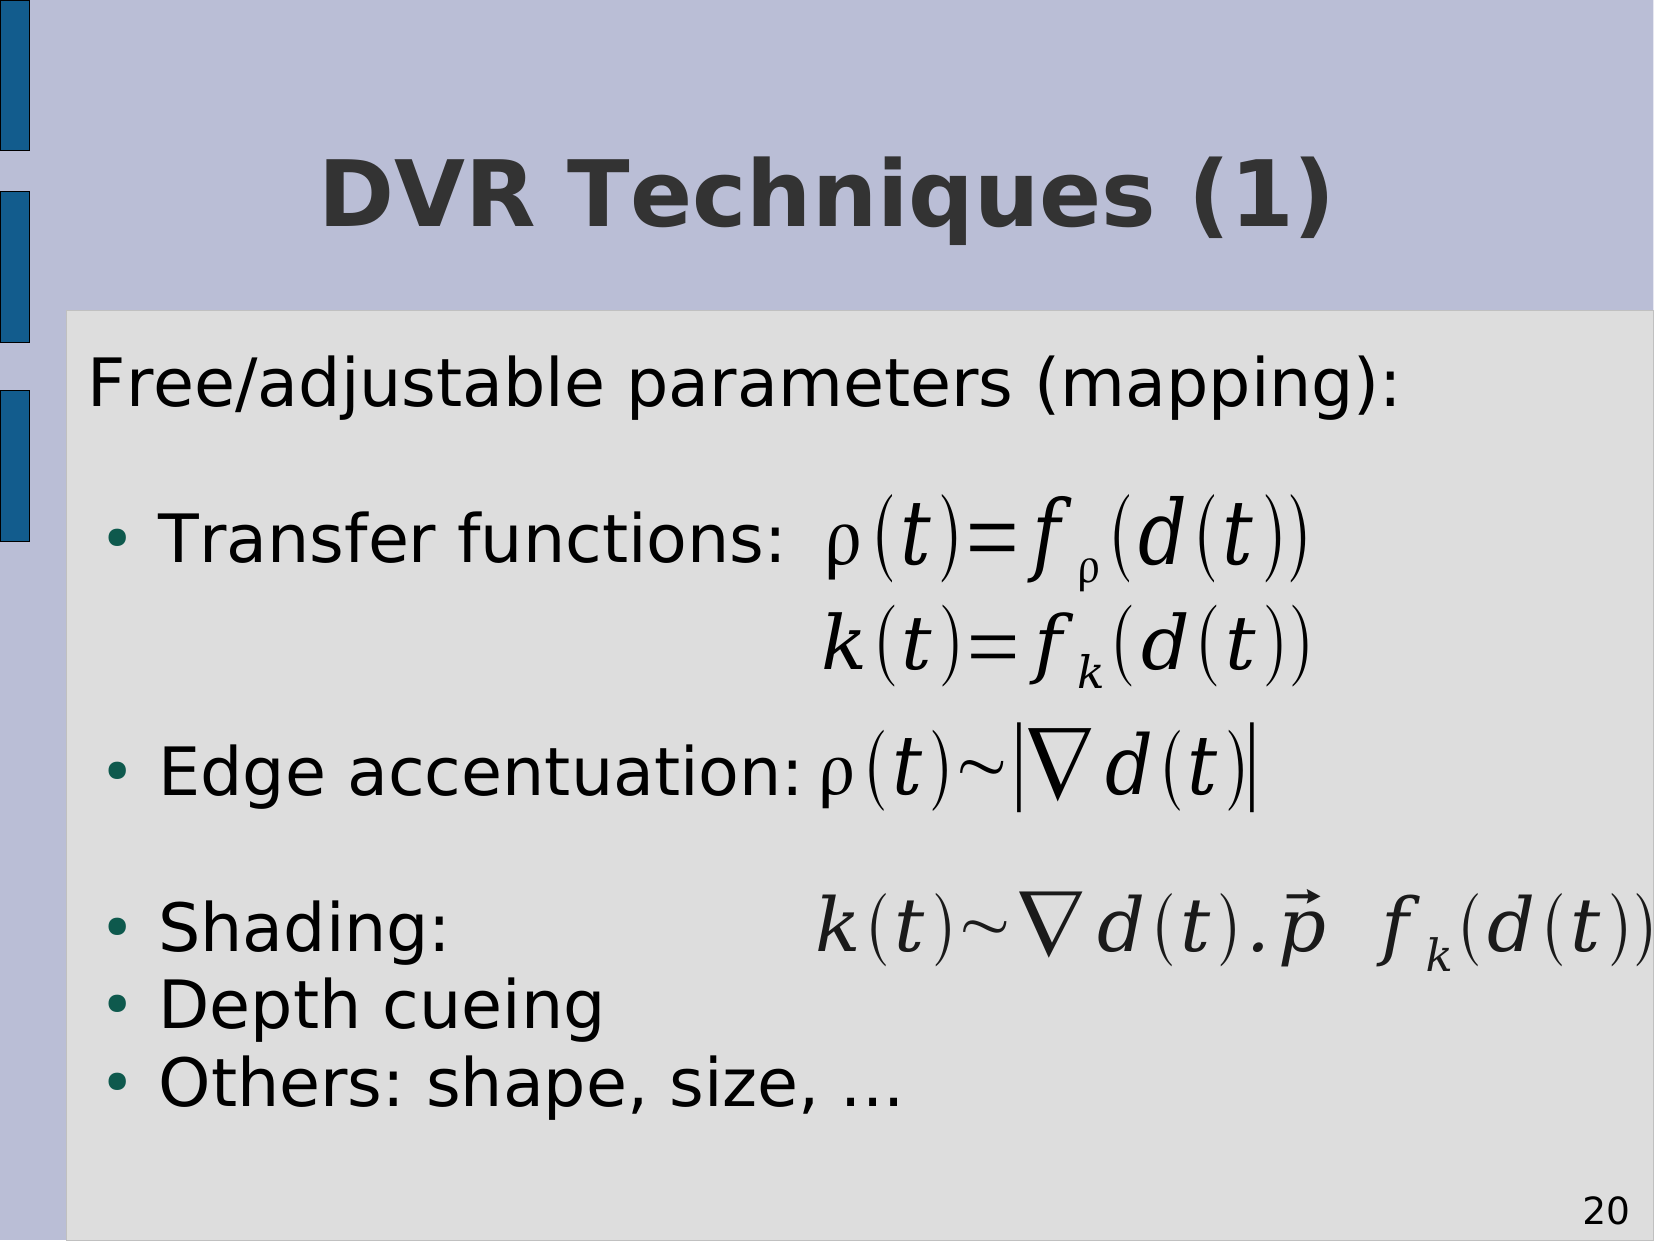

# DVR Techniques (1)
Free/adjustable parameters (mapping):
Transfer functions:
Edge accentuation:
Shading:
Depth cueing
Others: shape, size, ...